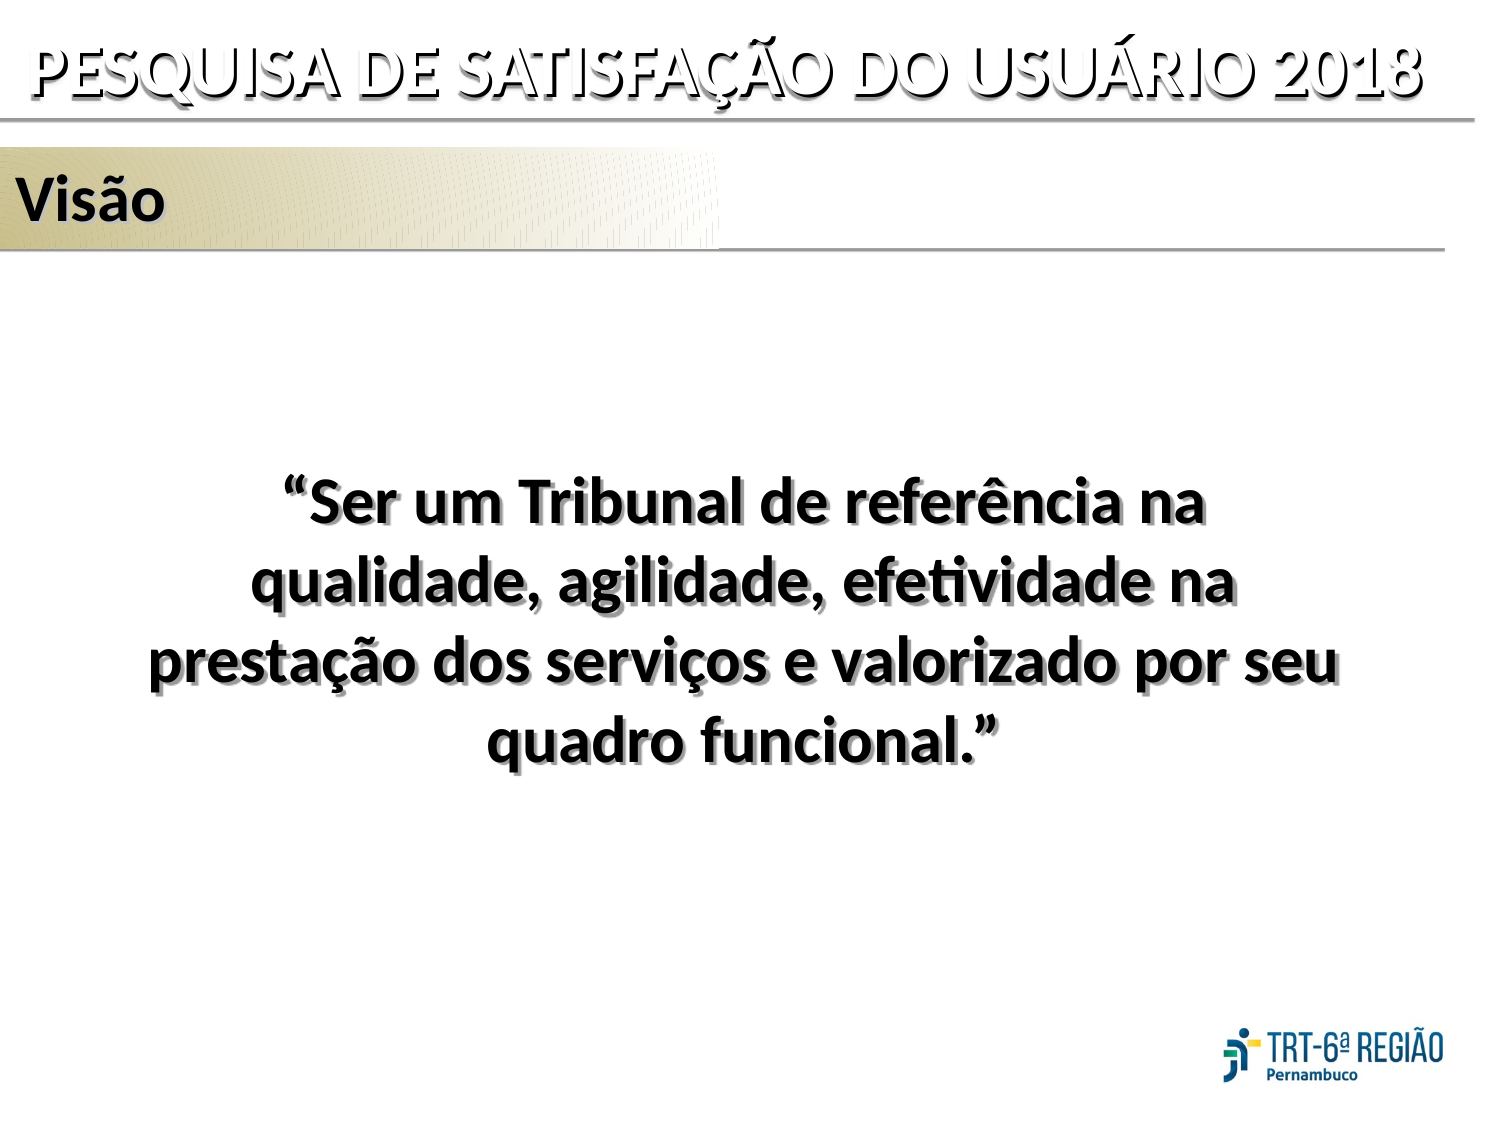

PESQUISA DE SATISFAÇÃO DO USUÁRIO 2018
Visão
“Ser um Tribunal de referência na qualidade, agilidade, efetividade na prestação dos serviços e valorizado por seu quadro funcional.”